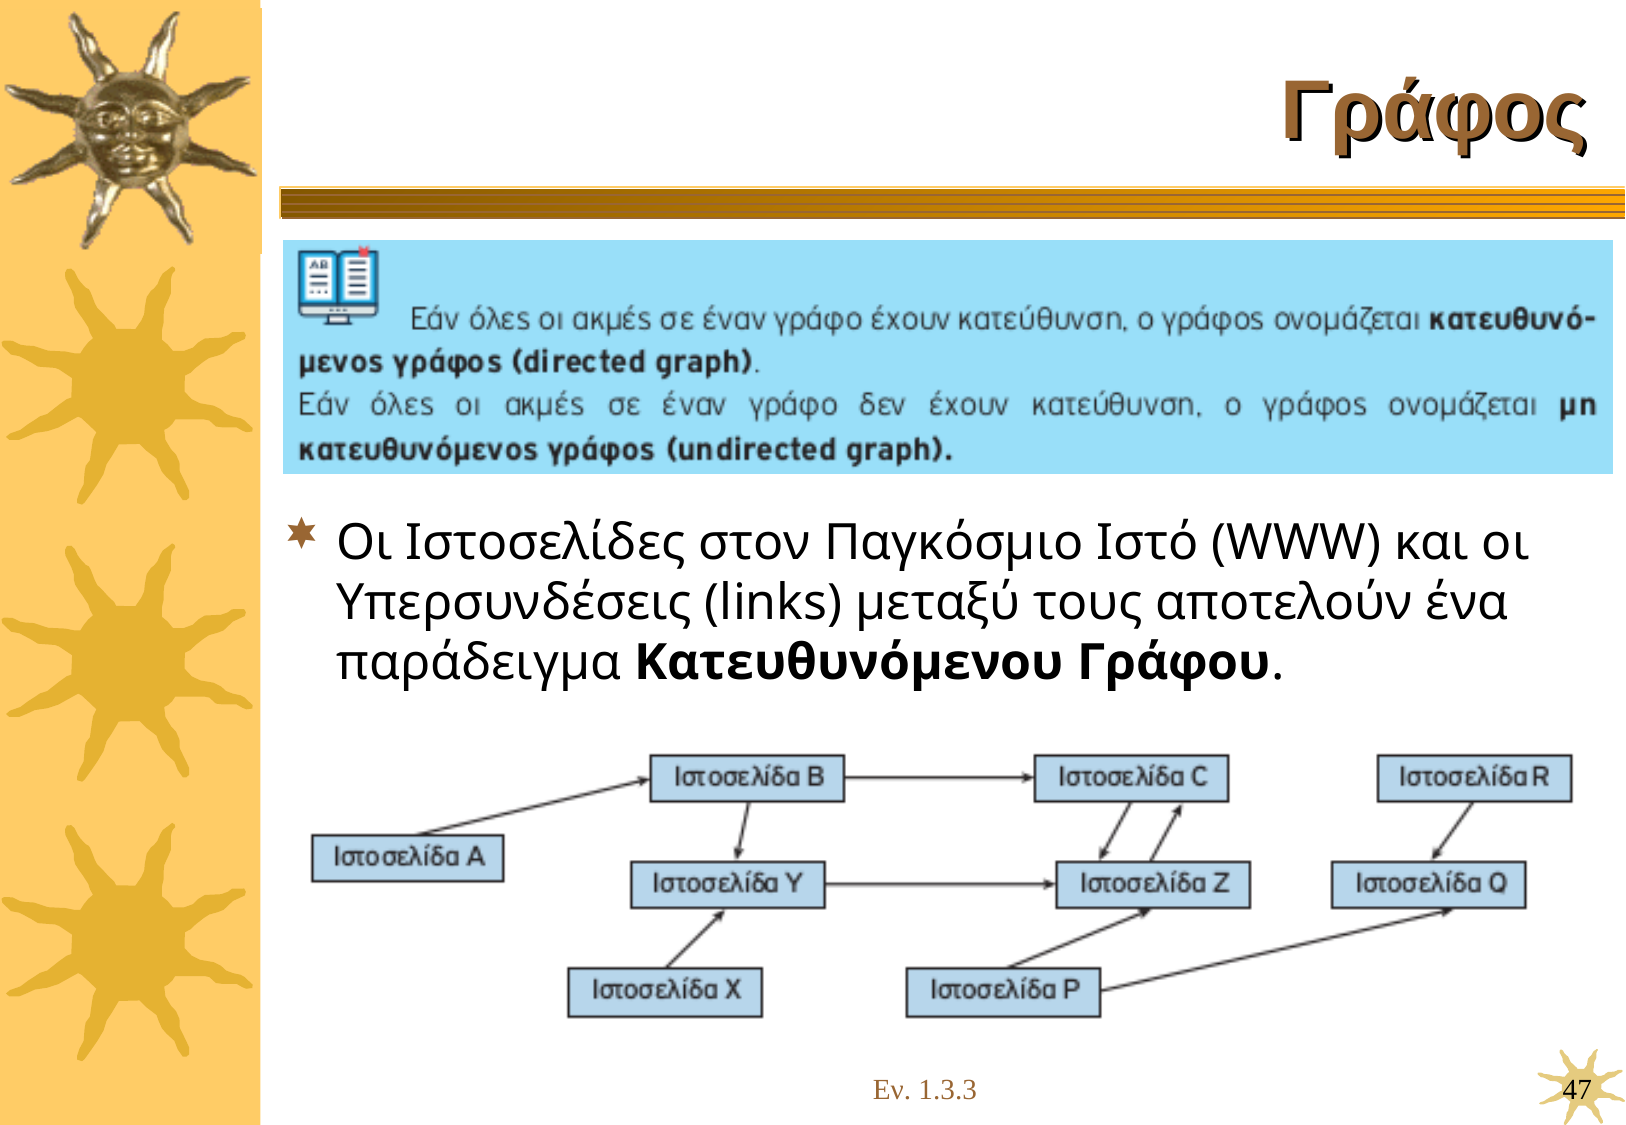

Γράφος
Οι Ιστοσελίδες στον Παγκόσμιο Ιστό (WWW) και οι Υπερσυνδέσεις (links) μεταξύ τους αποτελούν ένα παράδειγμα Κατευθυνόμενου Γράφου.
Εν. 1.3.3
47